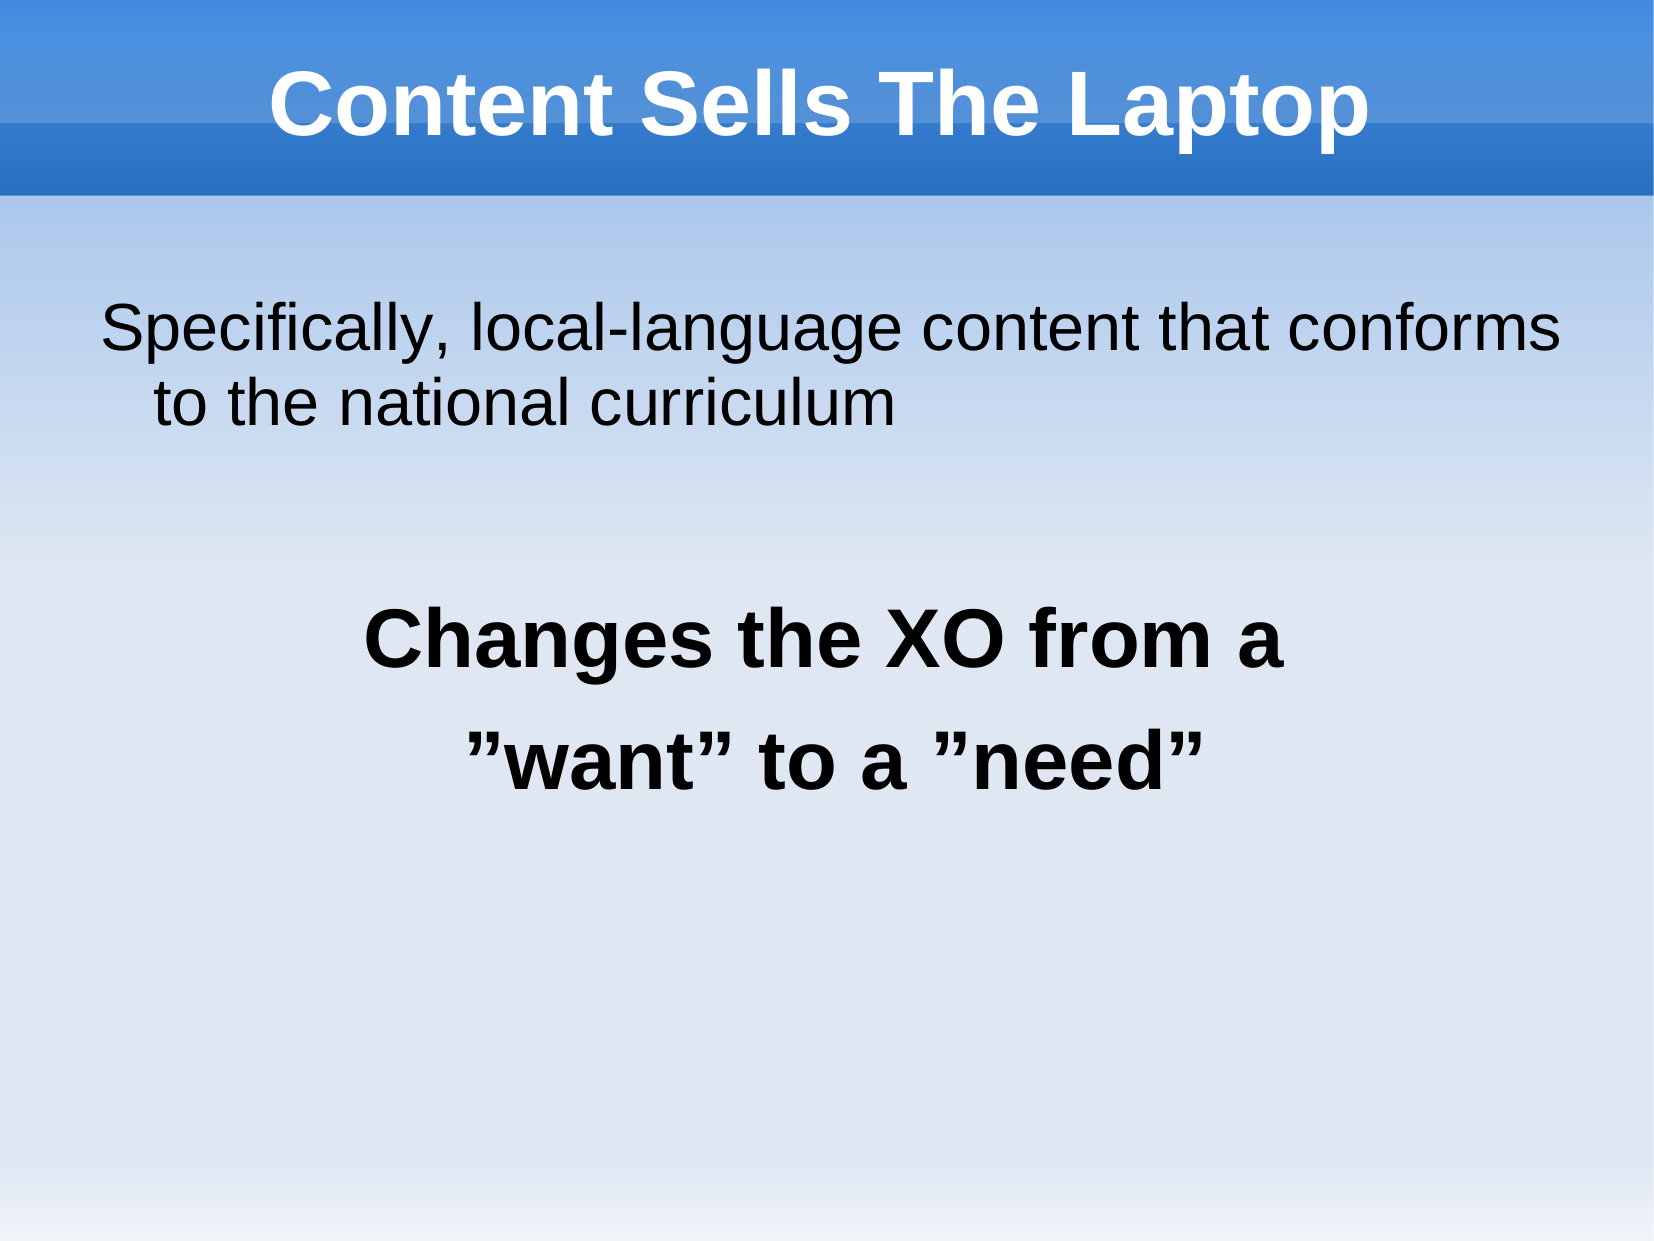

# Content Sells The Laptop
Specifically, local-language content that conforms to the national curriculum
Changes the XO from a
”want” to a ”need”